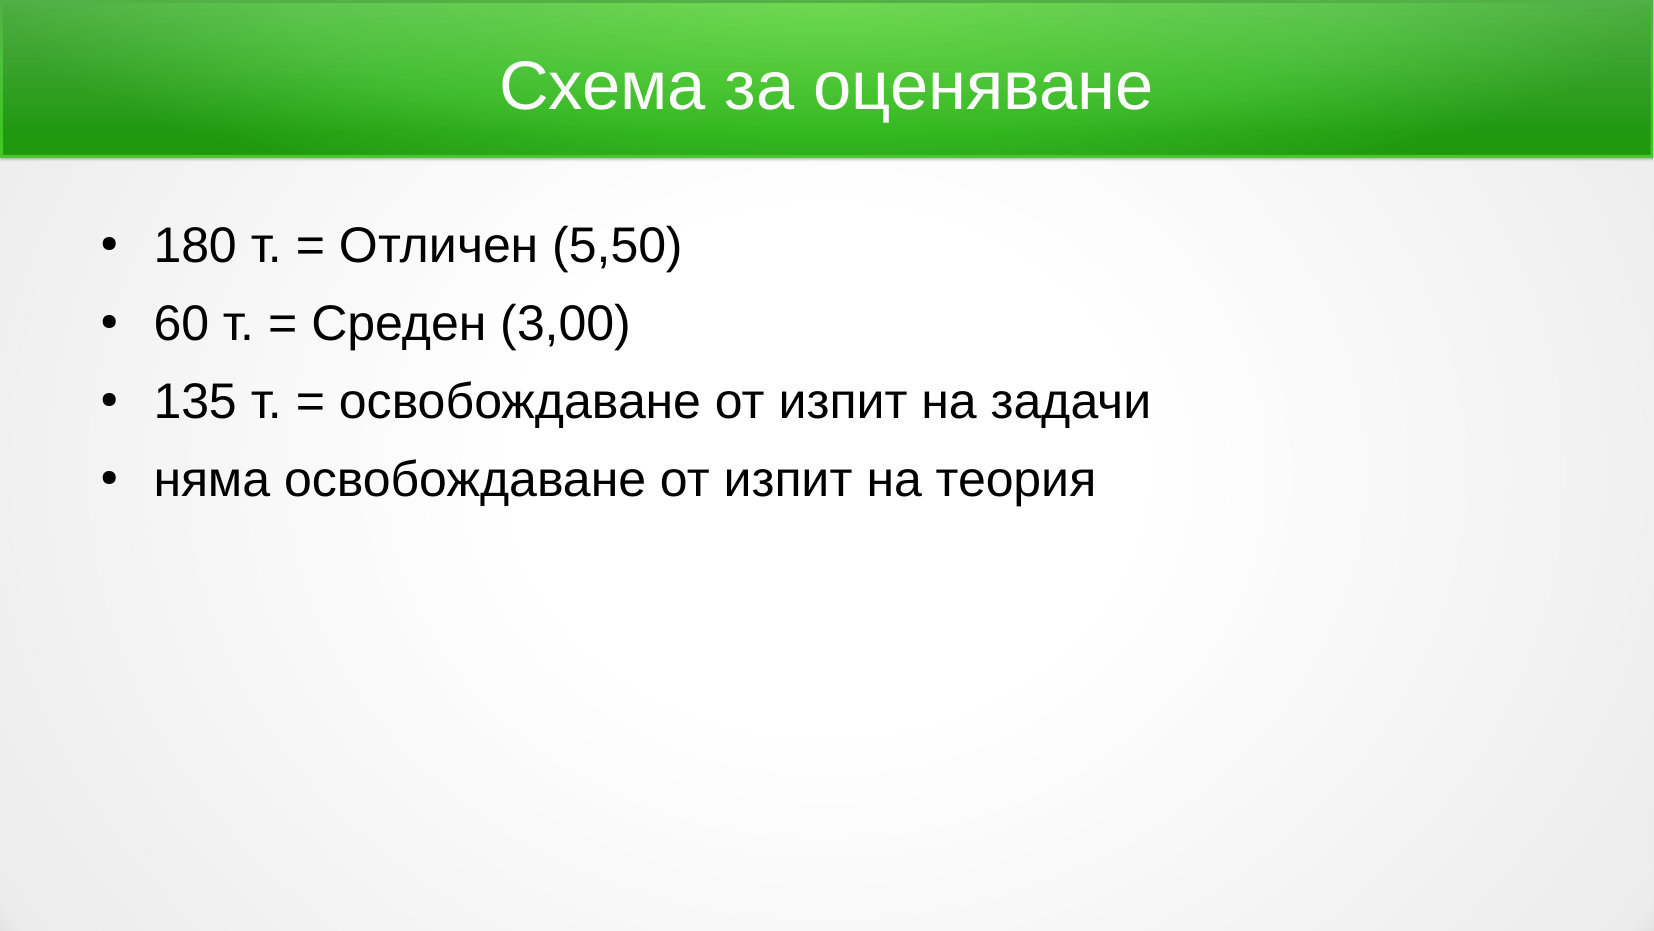

# Схема за оценяване
180 т. = Отличен (5,50)
60 т. = Среден (3,00)
135 т. = освобождаване от изпит на задачи
няма освобождаване от изпит на теория